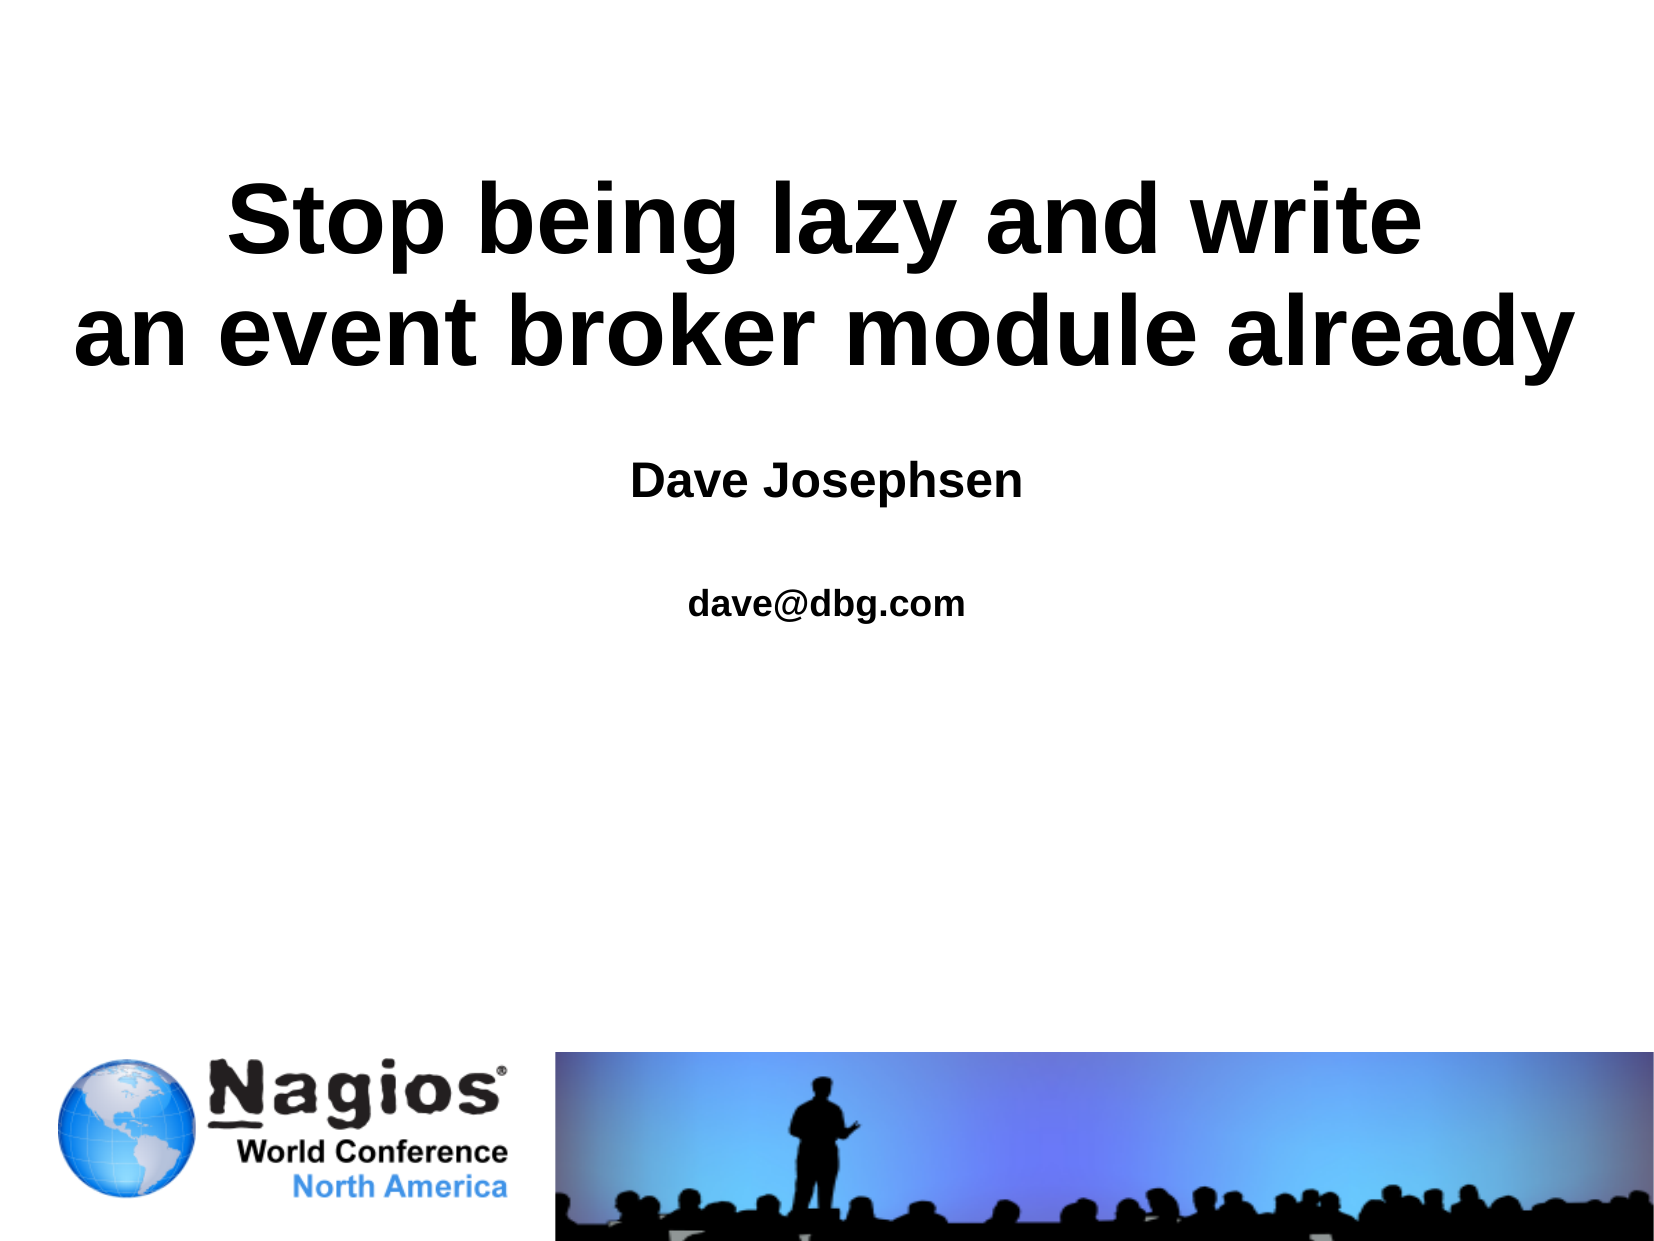

Stop being lazy and write
an event broker module already
Dave Josephsen
dave@dbg.com
#